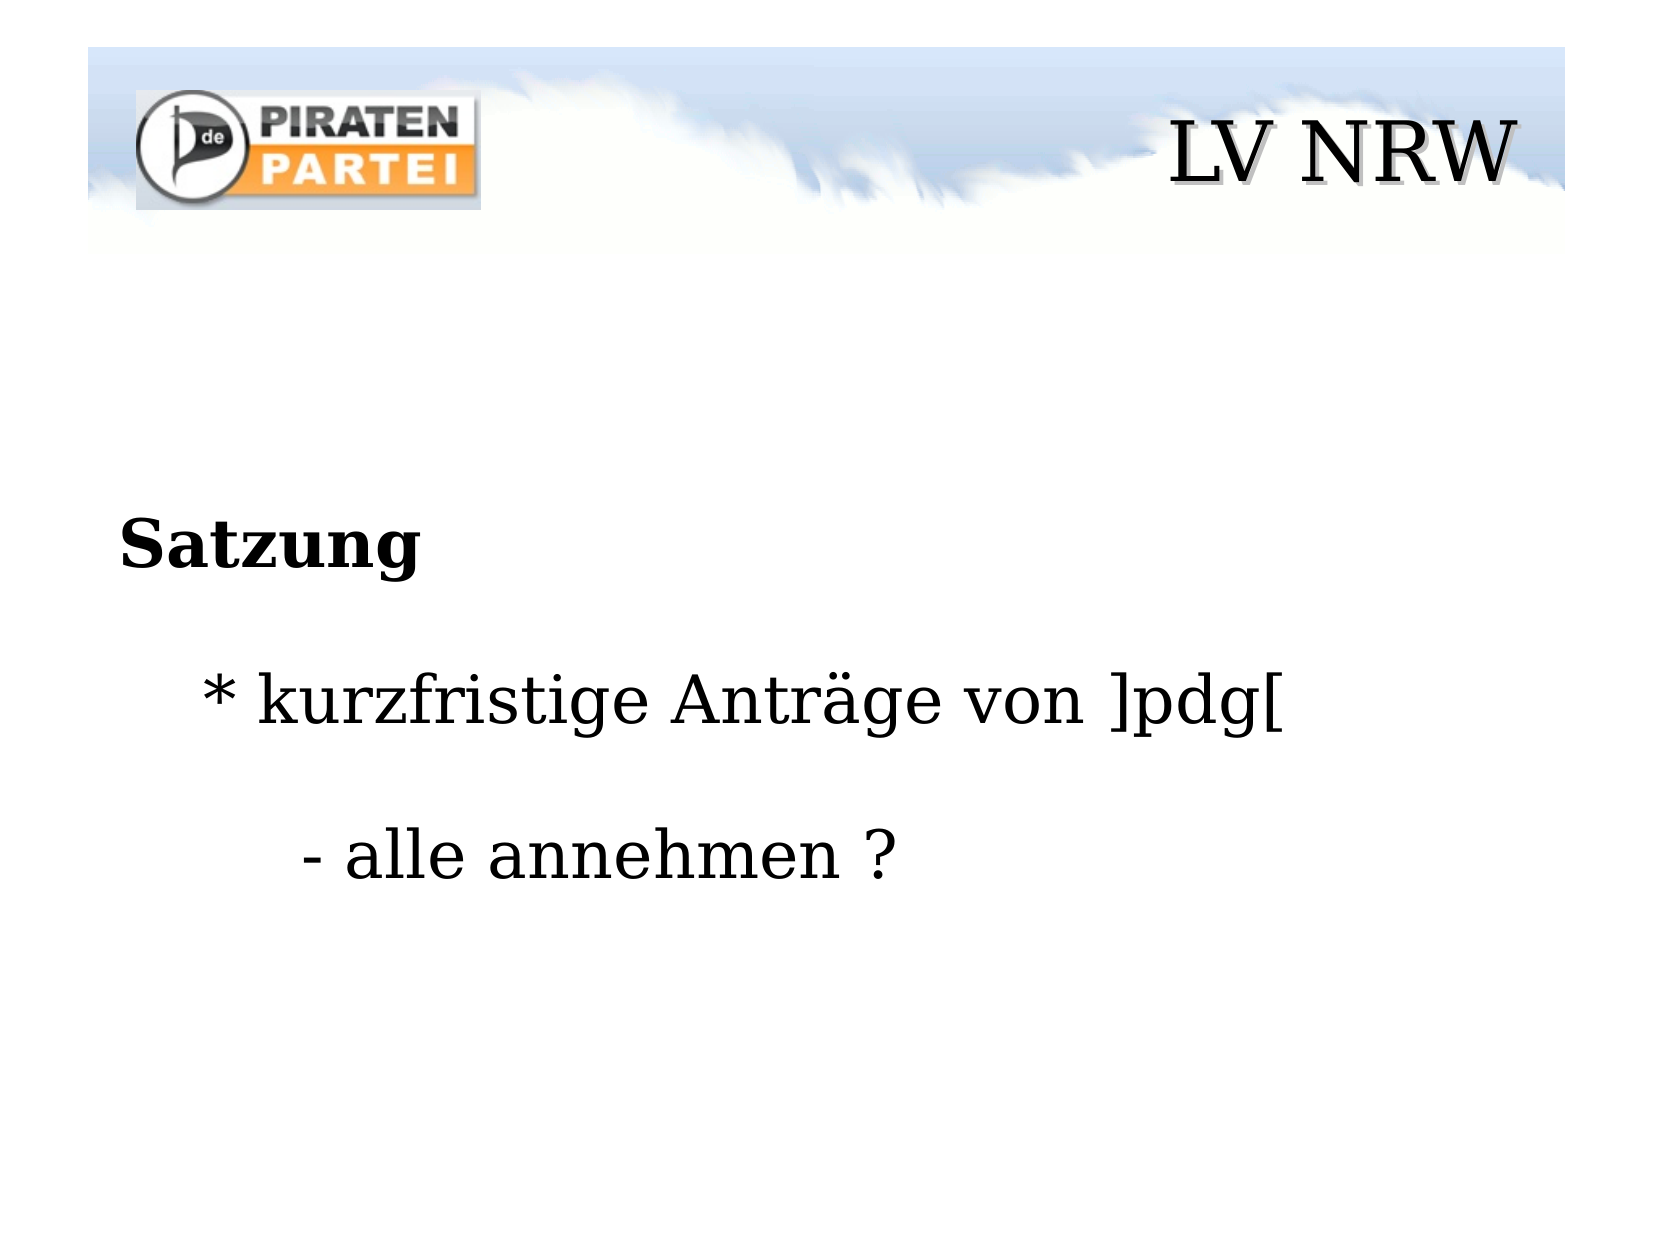

# LV NRW
Satzung
 * kurzfristige Anträge von ]pdg[
		- alle annehmen ?